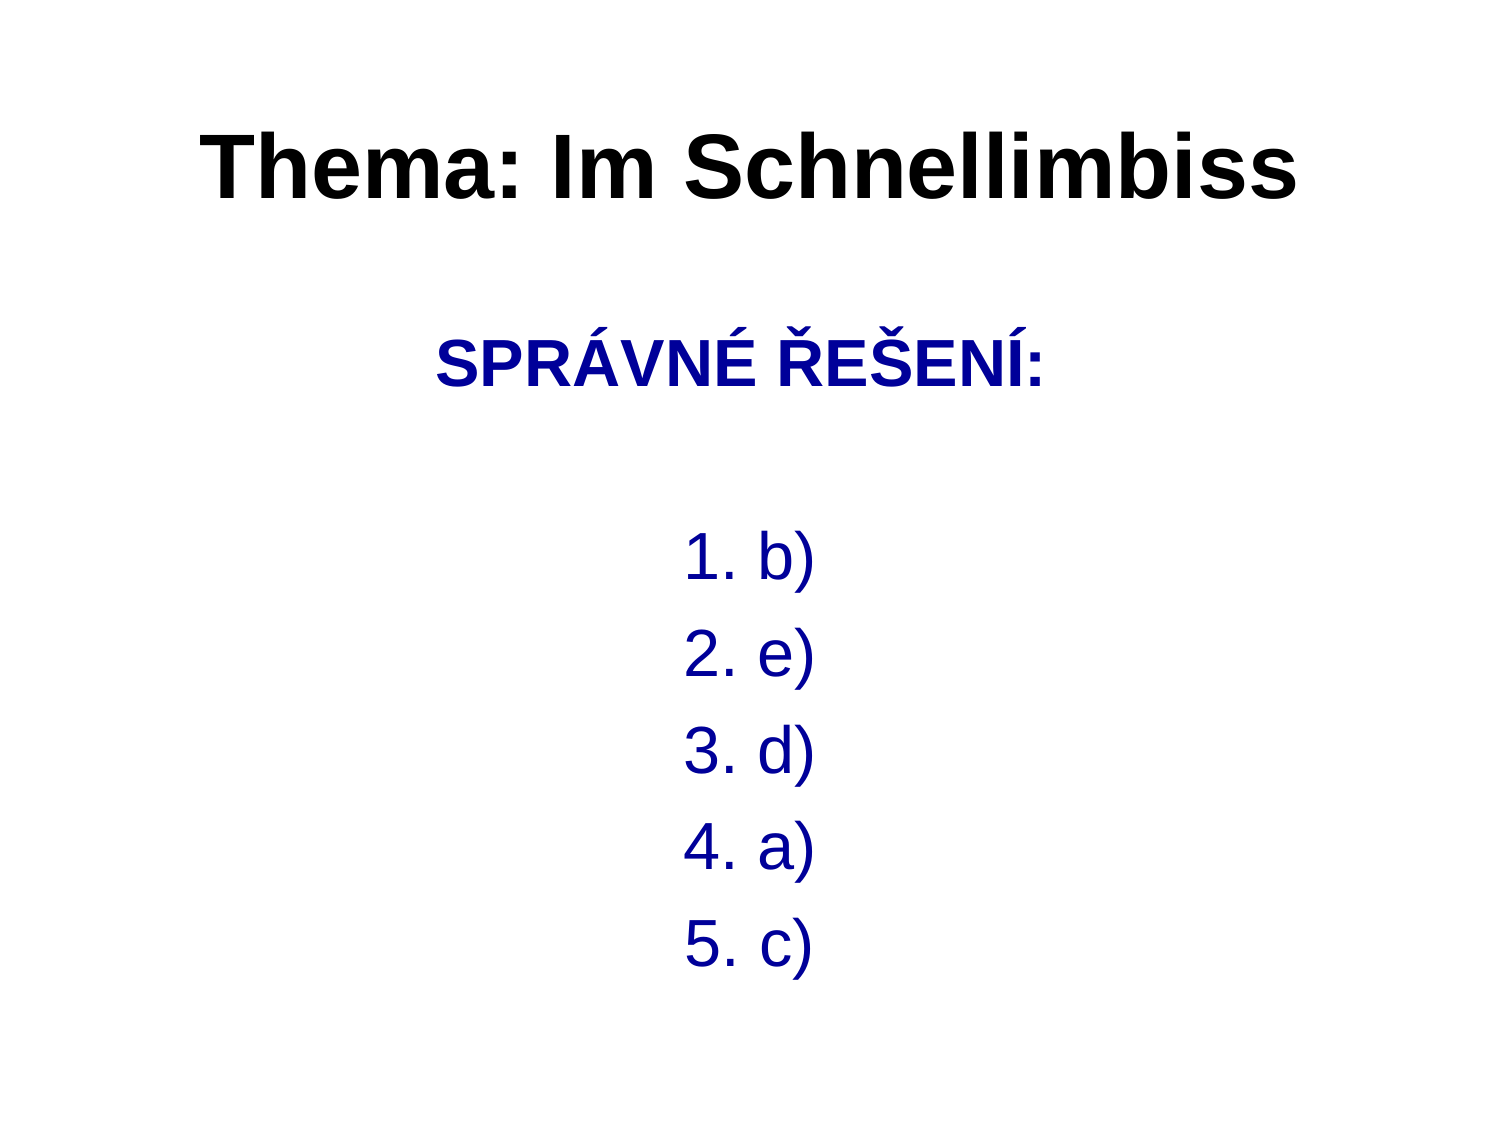

# Thema: Im Schnellimbiss
SPRÁVNÉ ŘEŠENÍ:
1.	 b)
2.	 e)
3.	 d)
4.	 a)
5.	 c)